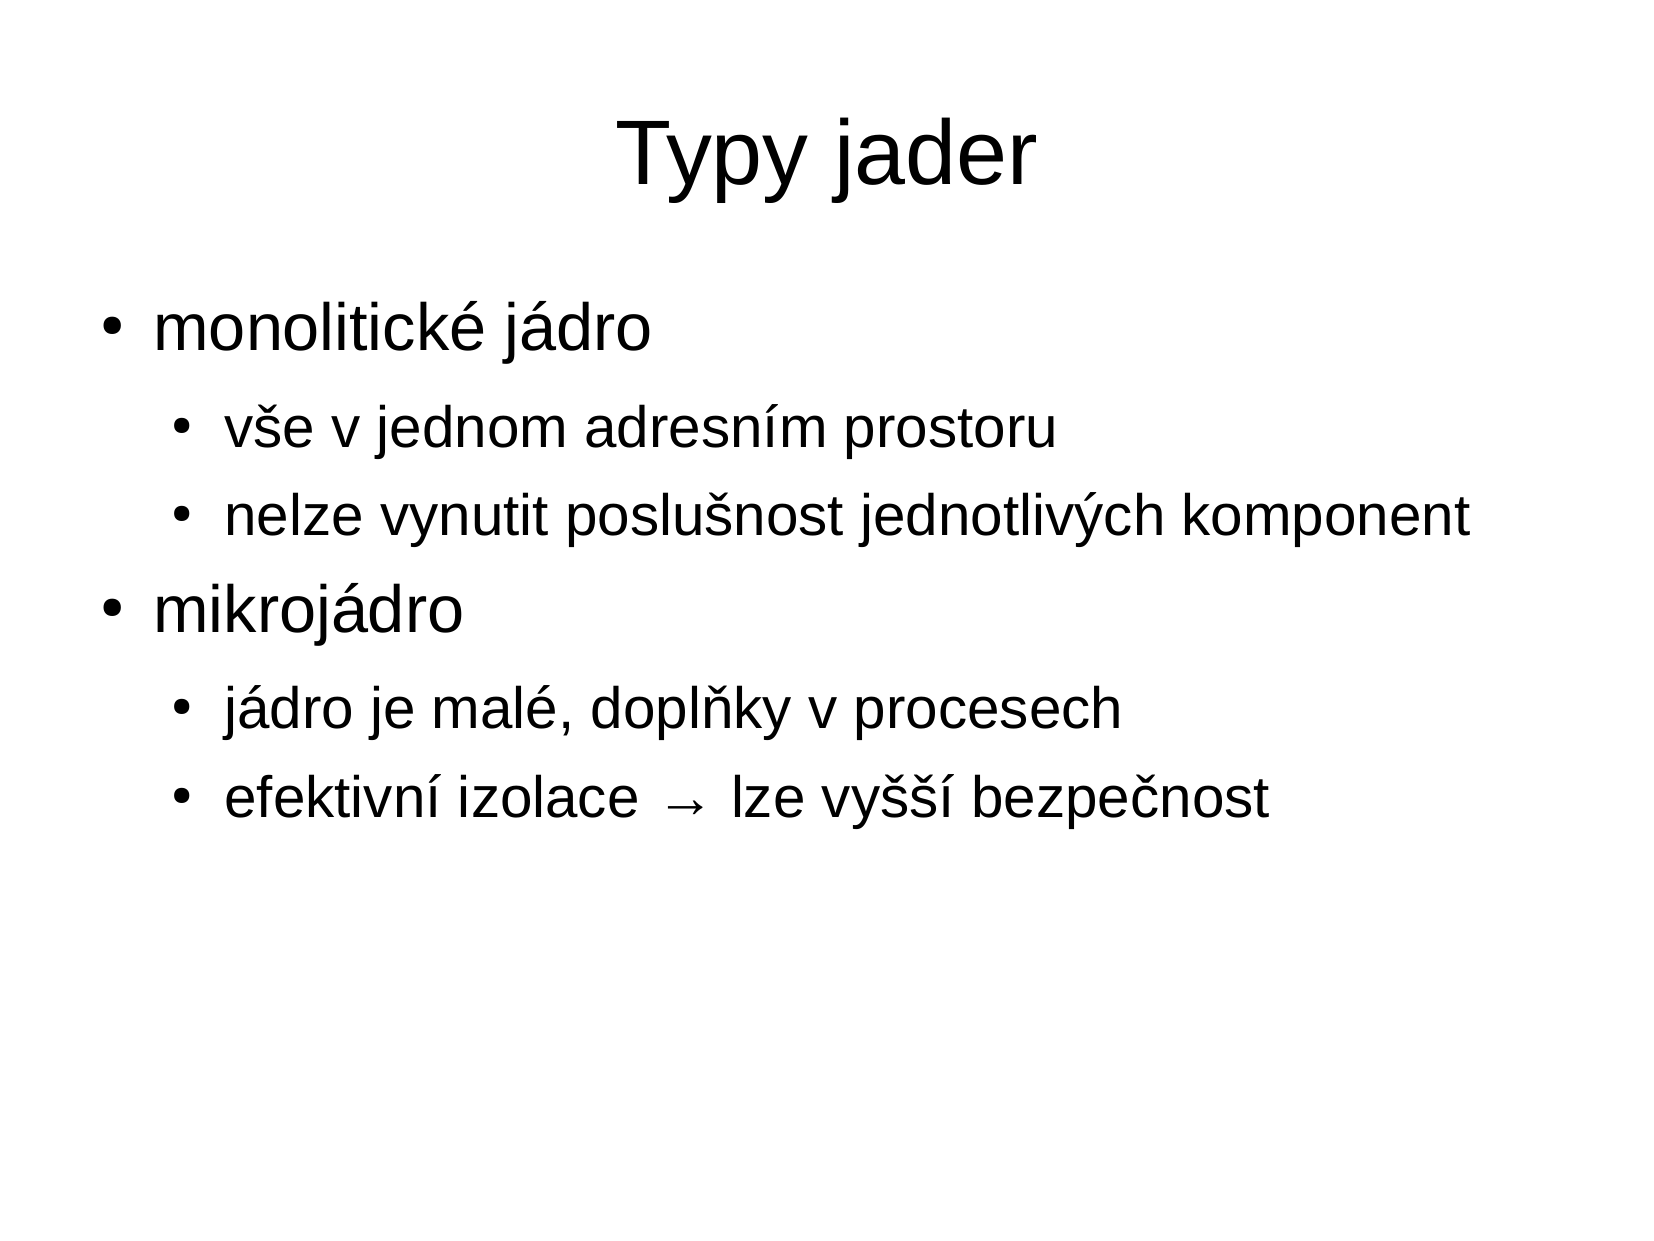

# Typy jader
monolitické jádro
vše v jednom adresním prostoru
nelze vynutit poslušnost jednotlivých komponent
mikrojádro
jádro je malé, doplňky v procesech
efektivní izolace → lze vyšší bezpečnost